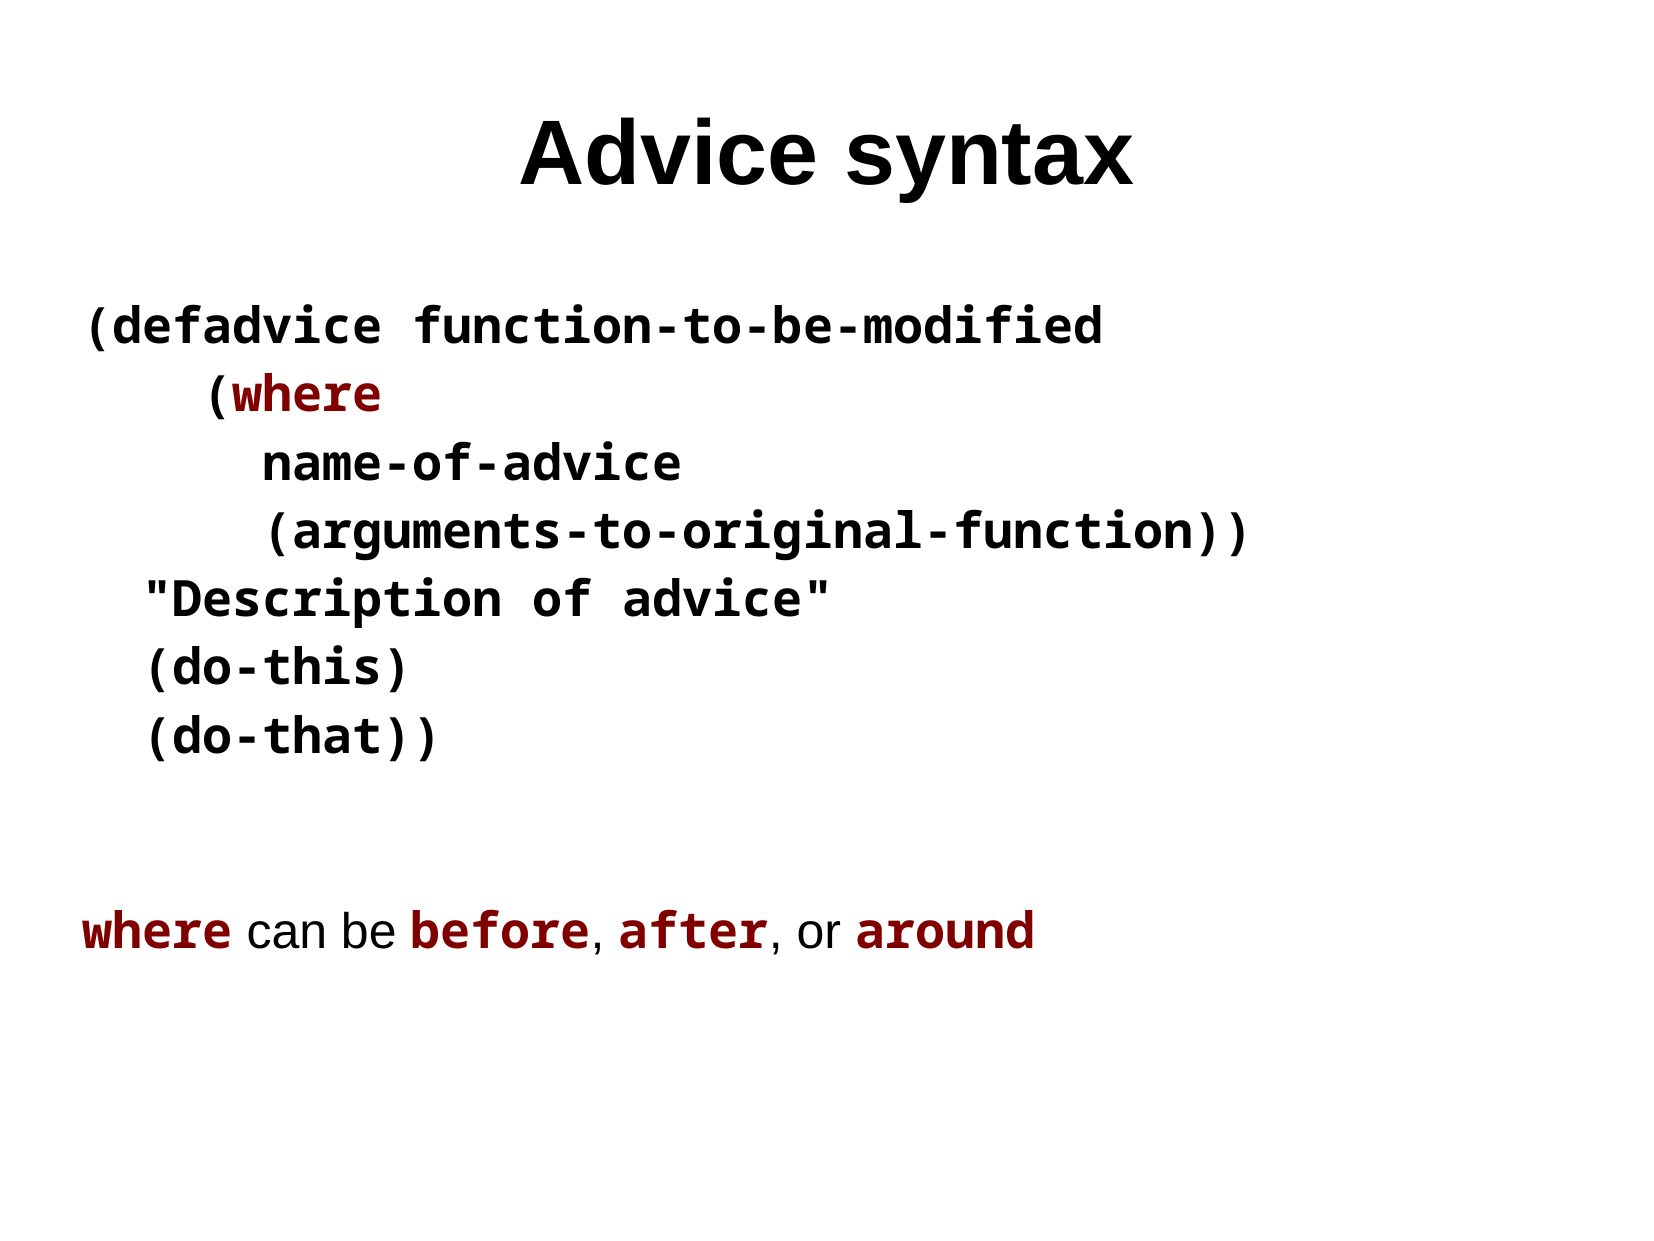

# Advice syntax
(defadvice function-to-be-modified
 (where
 name-of-advice
 (arguments-to-original-function))
 "Description of advice"
 (do-this)
 (do-that))
where can be before, after, or around